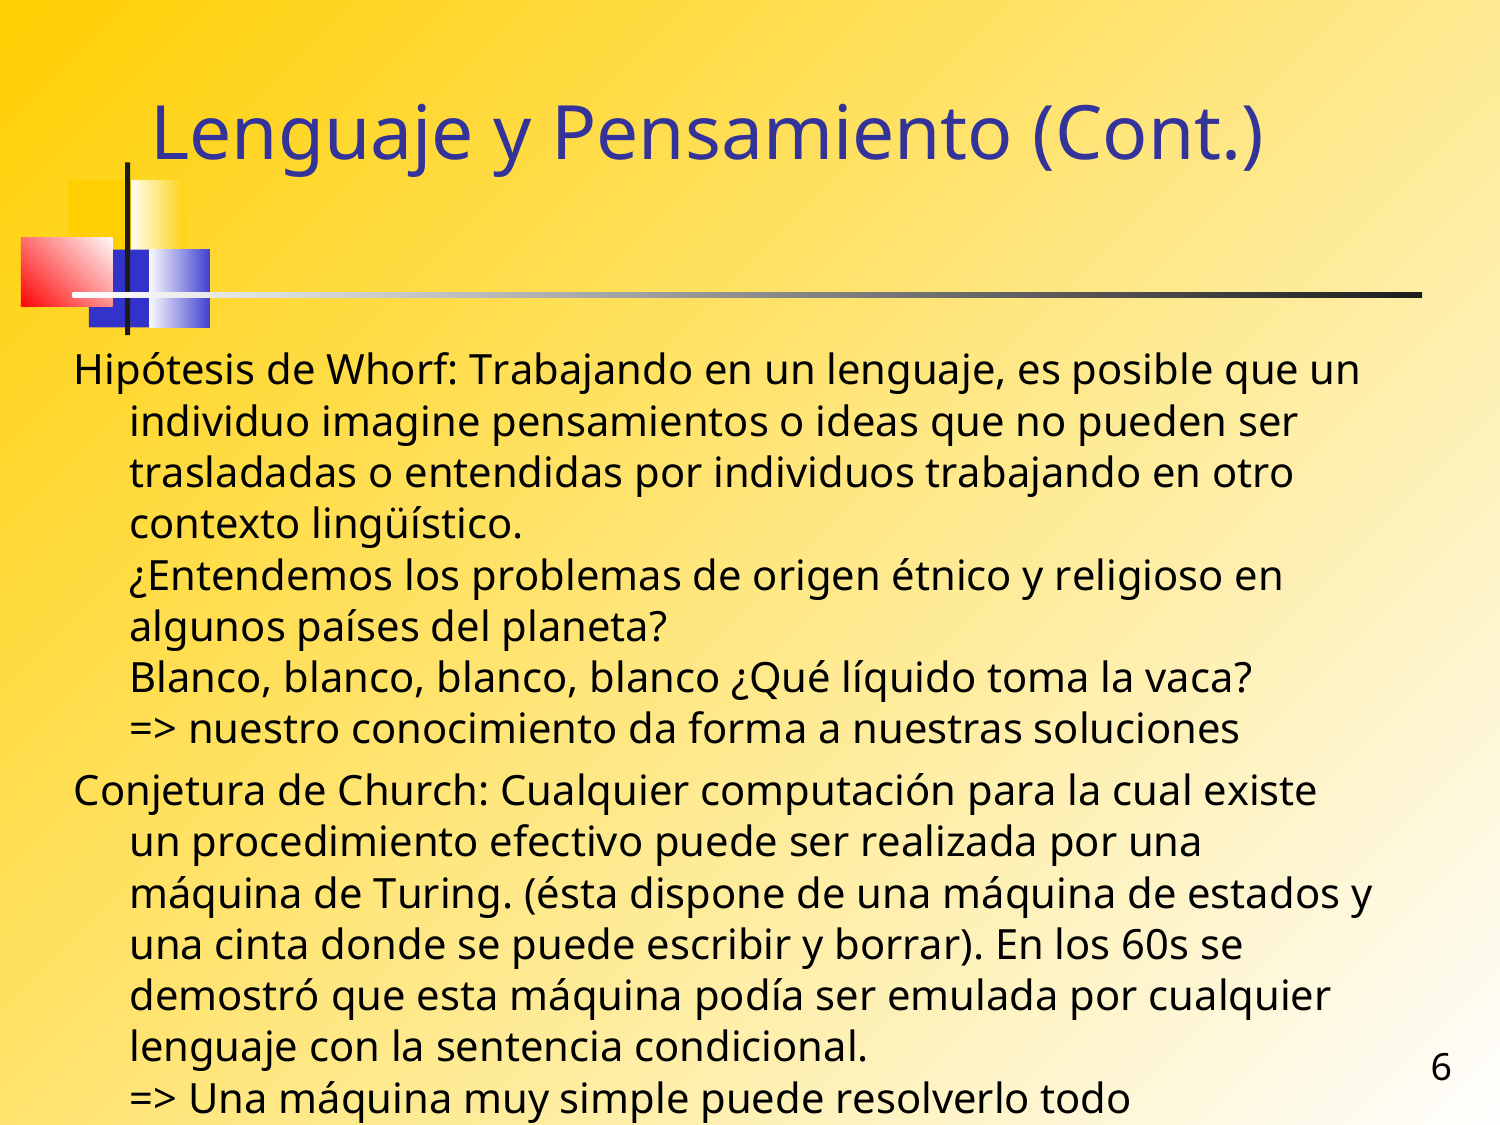

# Lenguaje y Pensamiento (Cont.)
Hipótesis de Whorf: Trabajando en un lenguaje, es posible que un individuo imagine pensamientos o ideas que no pueden ser trasladadas o entendidas por individuos trabajando en otro contexto lingüístico.
¿Entendemos los problemas de origen étnico y religioso en algunos países del planeta?
Blanco, blanco, blanco, blanco ¿Qué líquido toma la vaca?
=> nuestro conocimiento da forma a nuestras soluciones
Conjetura de Church: Cualquier computación para la cual existe un procedimiento efectivo puede ser realizada por una máquina de Turing. (ésta dispone de una máquina de estados y una cinta donde se puede escribir y borrar). En los 60s se demostró que esta máquina podía ser emulada por cualquier lenguaje con la sentencia condicional.
=> Una máquina muy simple puede resolverlo todo
6